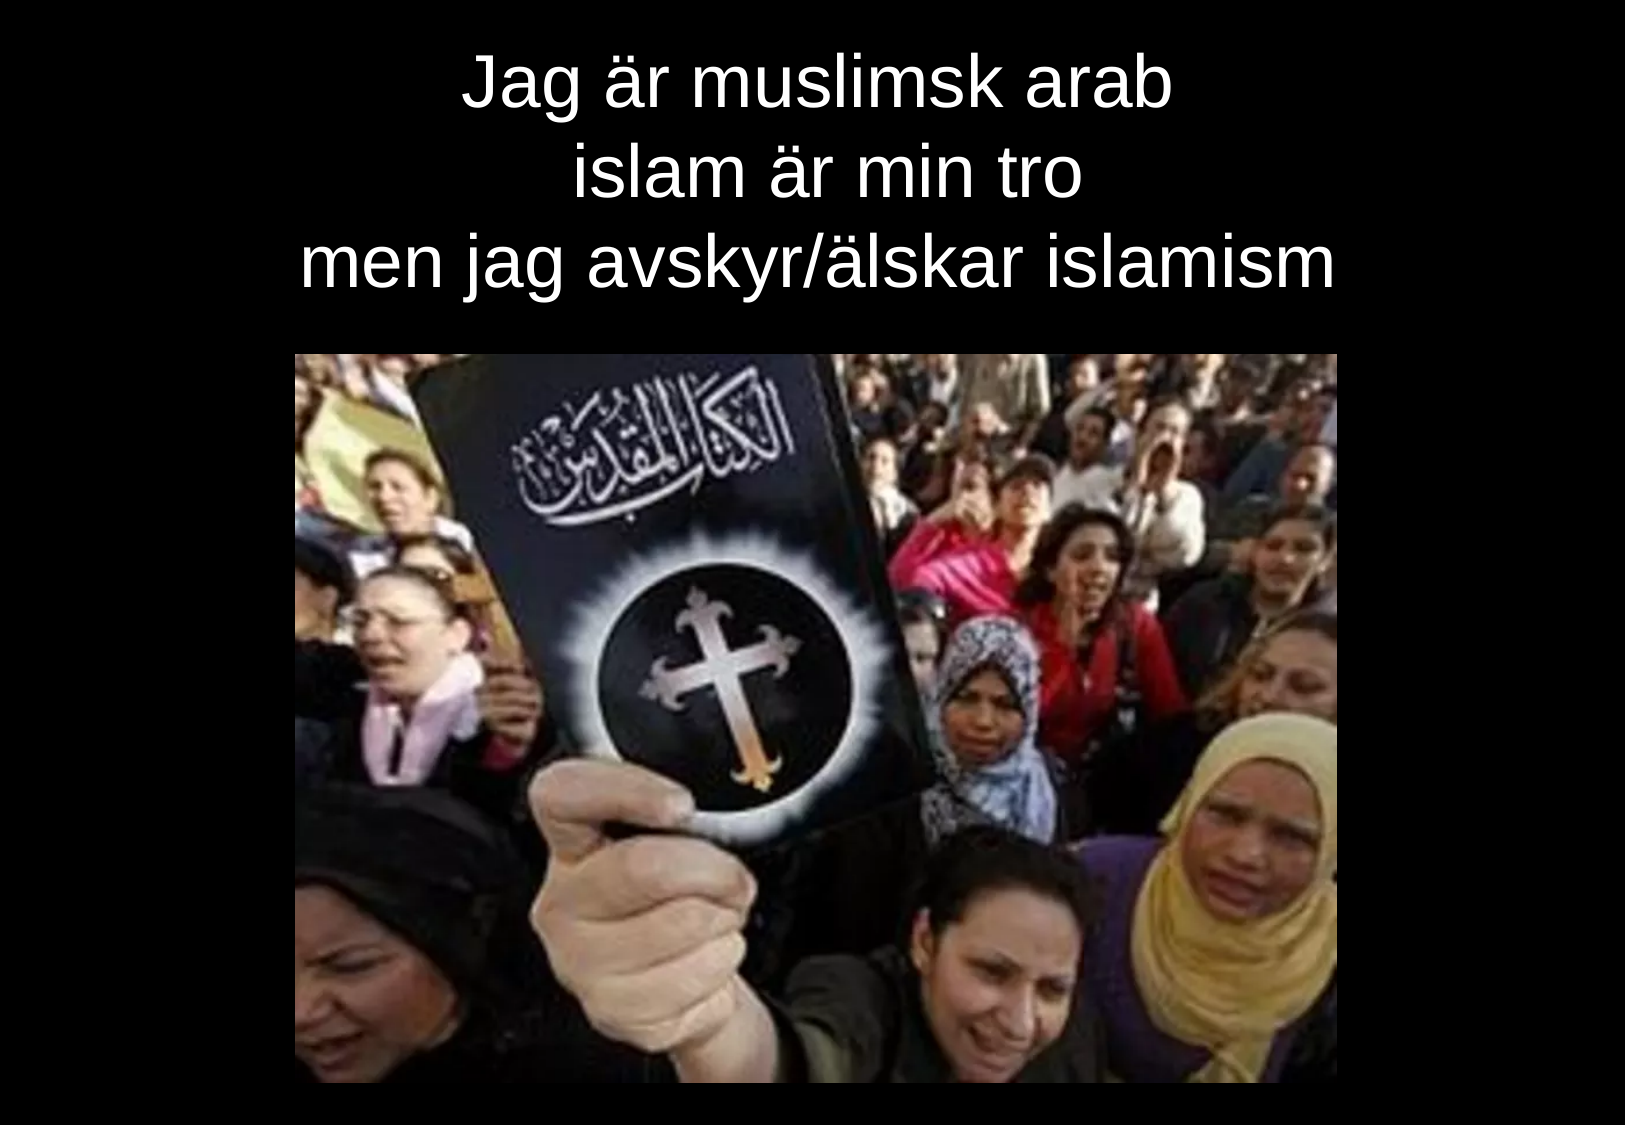

Jag är muslimsk arab
 islam är min tro
men jag avskyr/älskar islamism